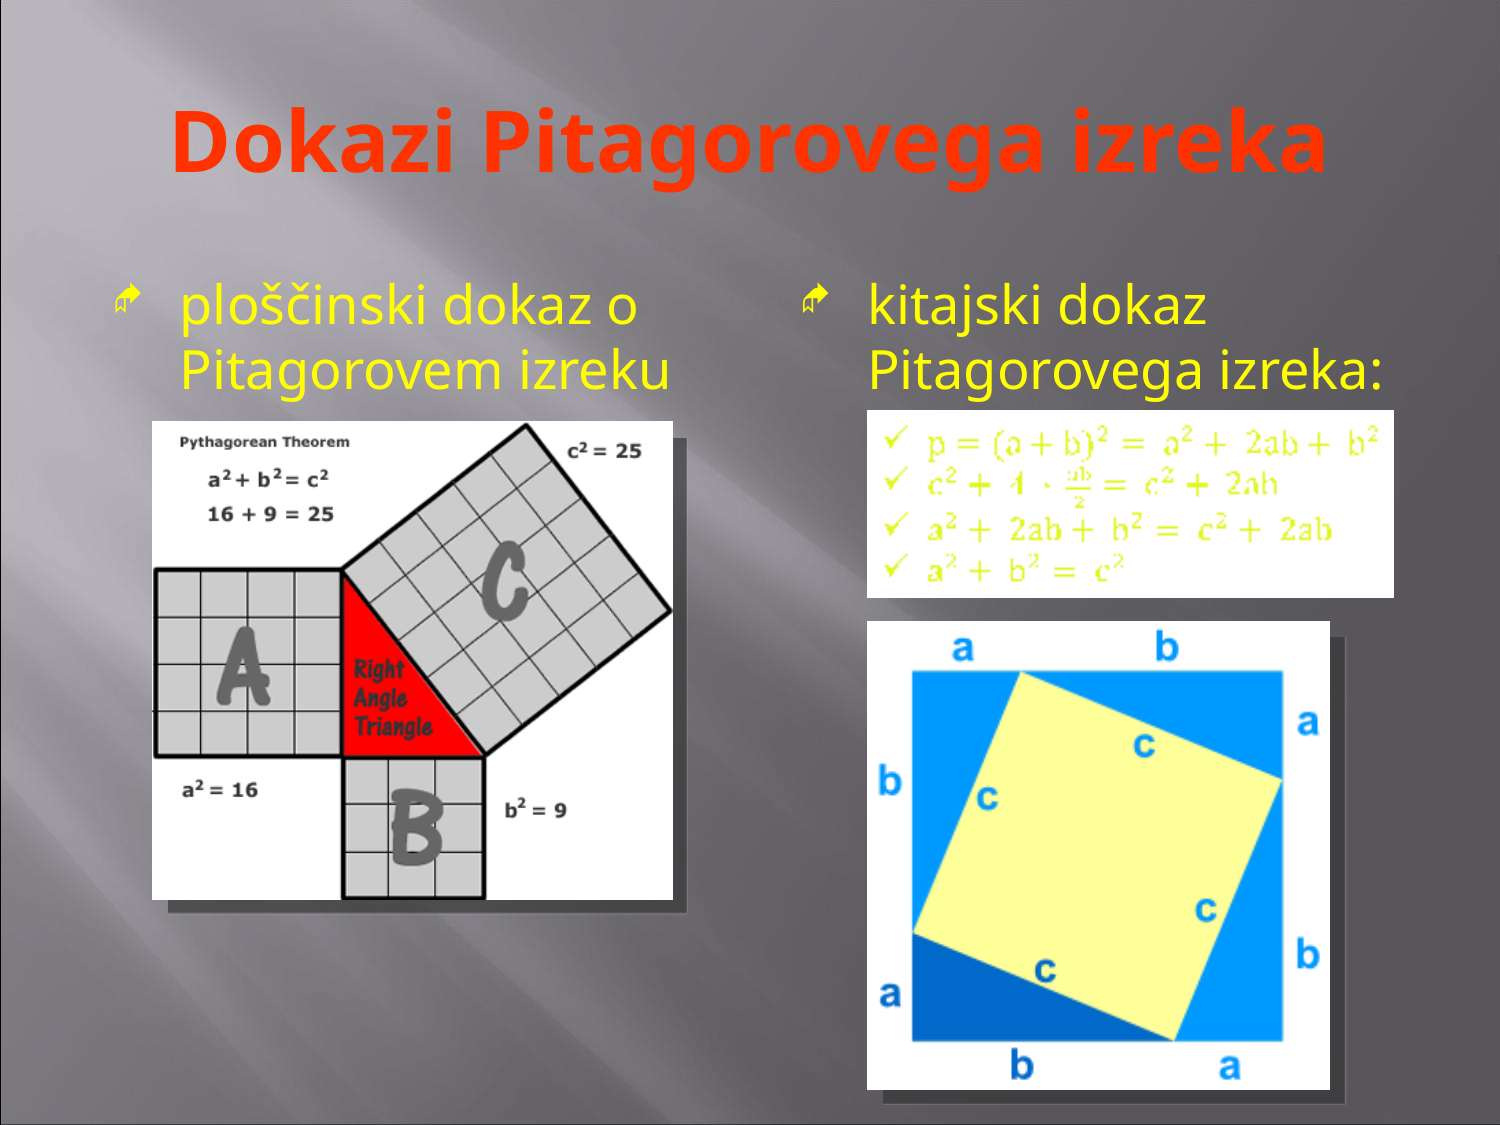

# Dokazi Pitagorovega izreka
ploščinski dokaz o Pitagorovem izreku
kitajski dokaz Pitagorovega izreka: